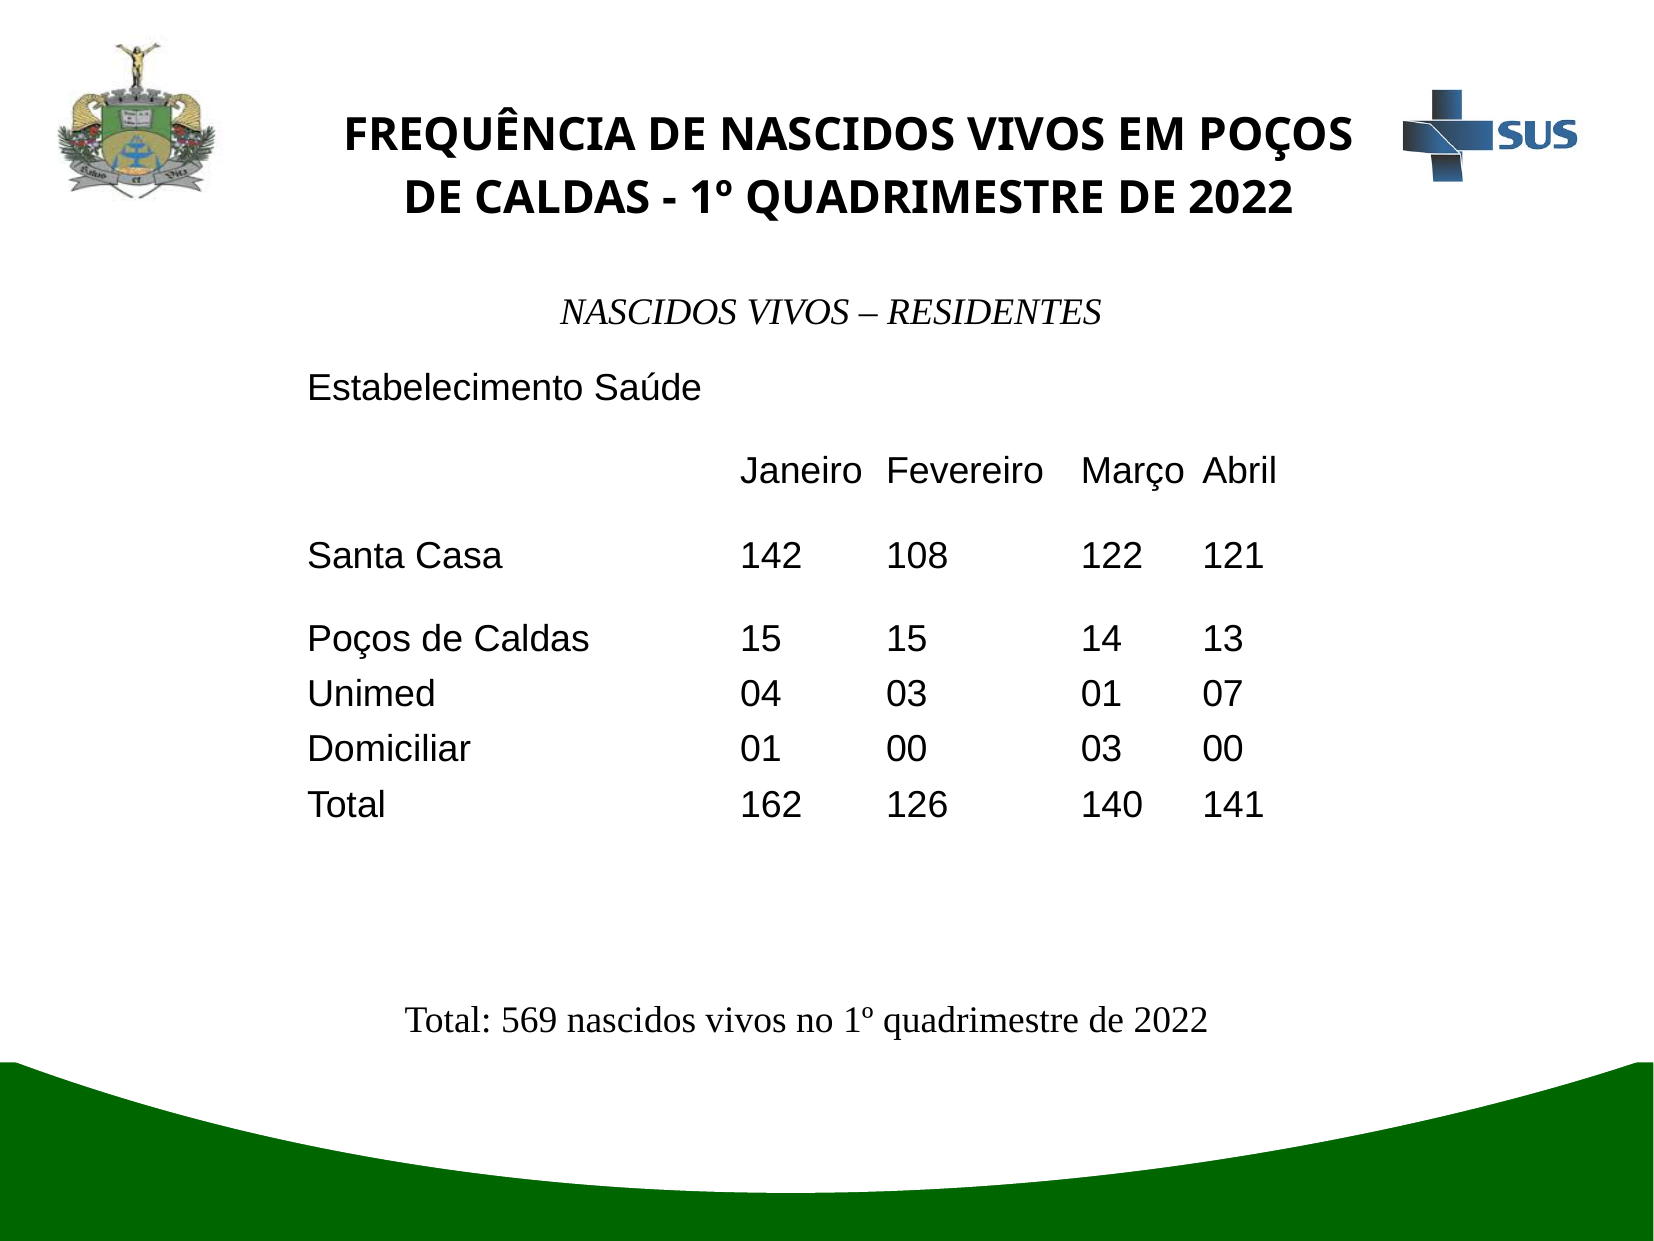

FREQUÊNCIA DE NASCIDOS VIVOS EM POÇOS DE CALDAS - 1º QUADRIMESTRE DE 2022
NASCIDOS VIVOS – RESIDENTES
| Estabelecimento Saúde | | | | |
| --- | --- | --- | --- | --- |
| | Janeiro | Fevereiro | Março | Abril |
| Santa Casa | 142 | 108 | 122 | 121 |
| Poços de Caldas | 15 | 15 | 14 | 13 |
| Unimed | 04 | 03 | 01 | 07 |
| Domiciliar | 01 | 00 | 03 | 00 |
| Total | 162 | 126 | 140 | 141 |
Total: 569 nascidos vivos no 1º quadrimestre de 2022